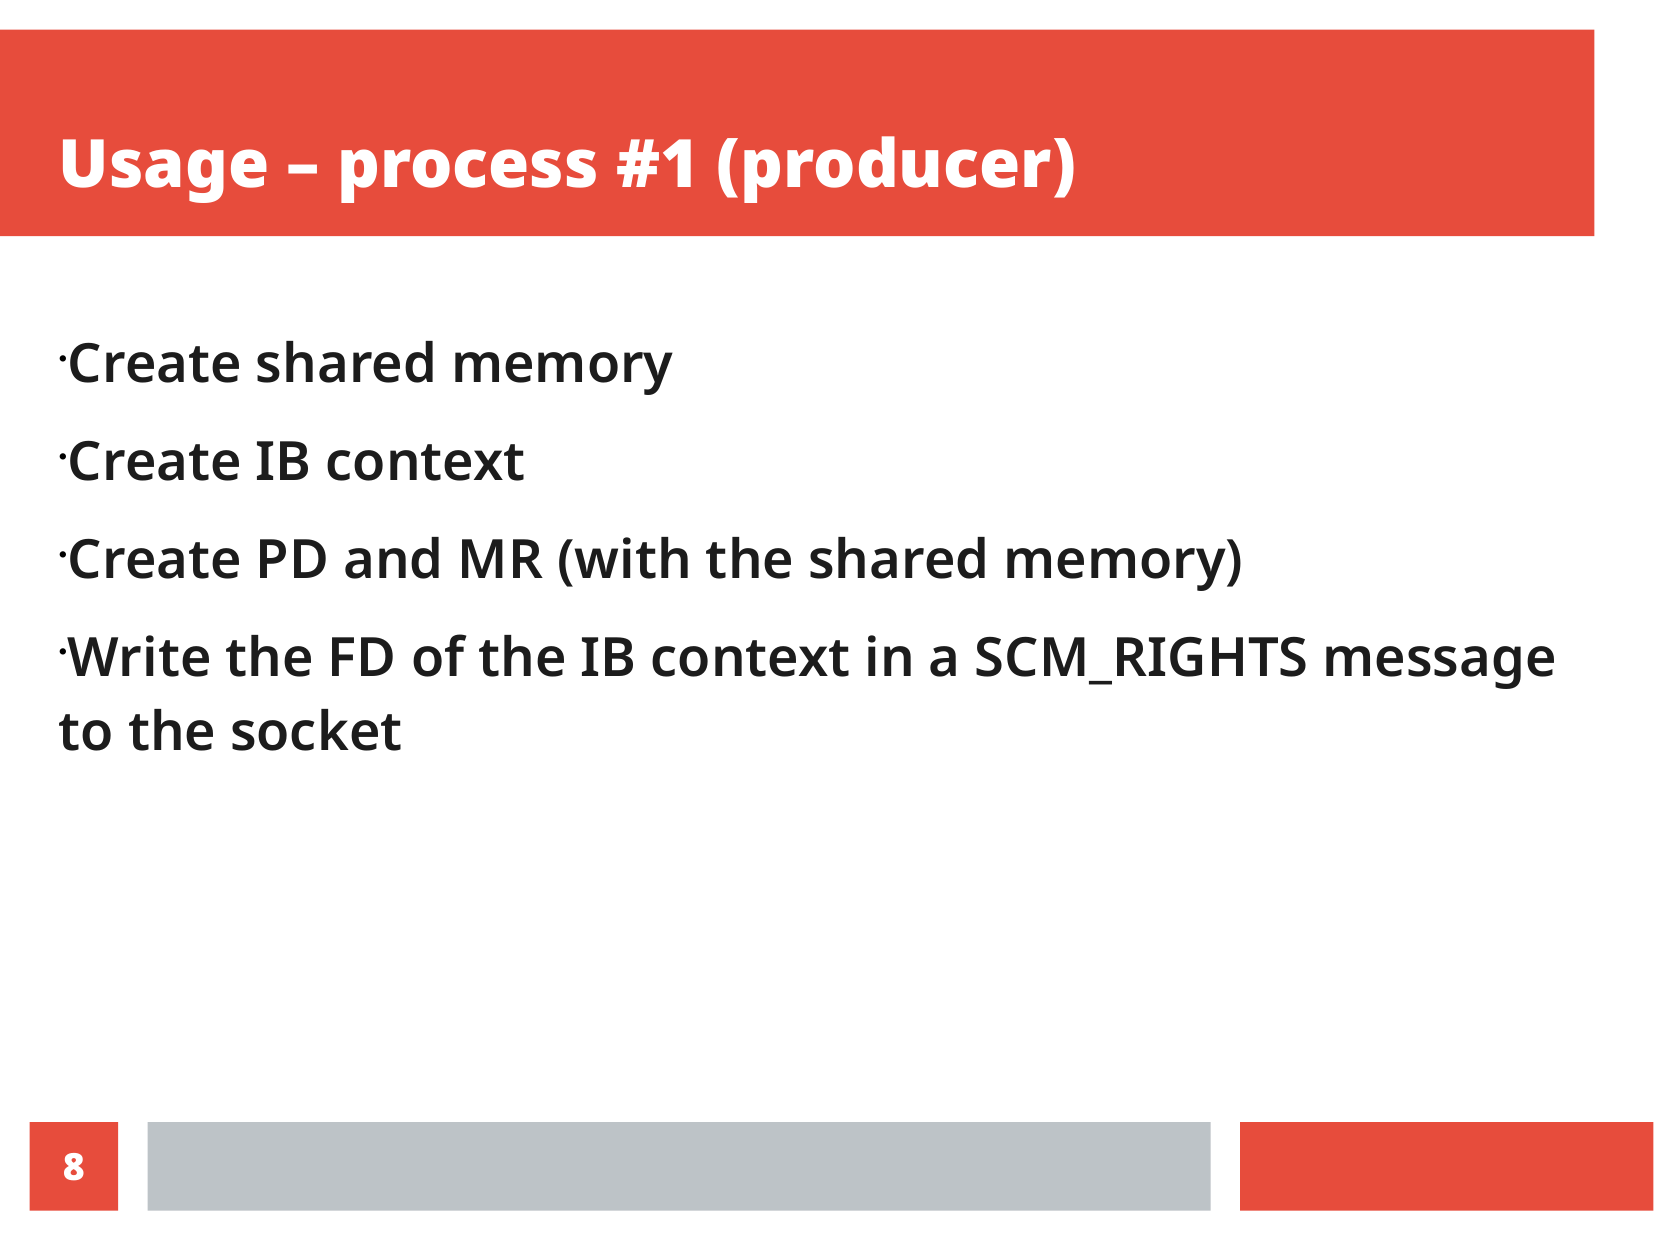

# Usage – process #1 (producer)
Create shared memory
Create IB context
Create PD and MR (with the shared memory)
Write the FD of the IB context in a SCM_RIGHTS message to the socket
8